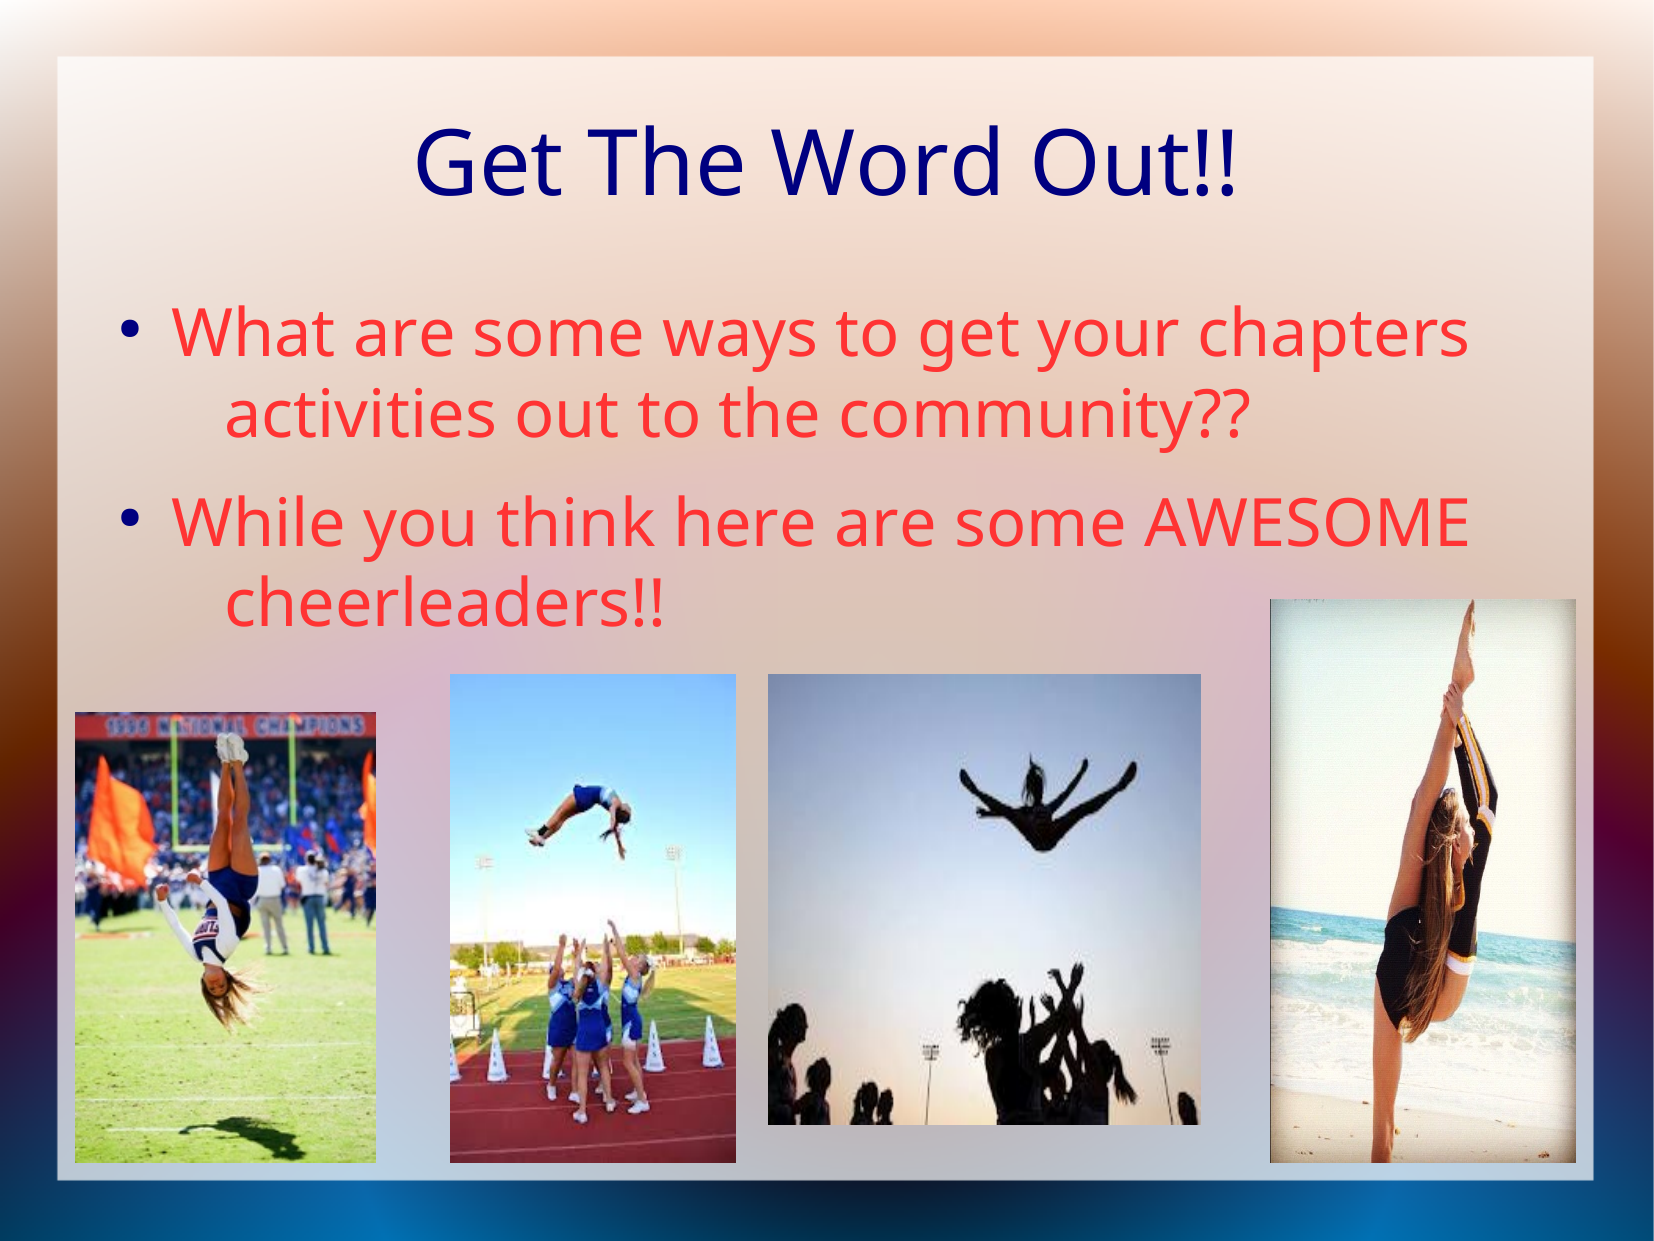

# Get The Word Out!!
What are some ways to get your chapters activities out to the community??
While you think here are some AWESOME cheerleaders!!